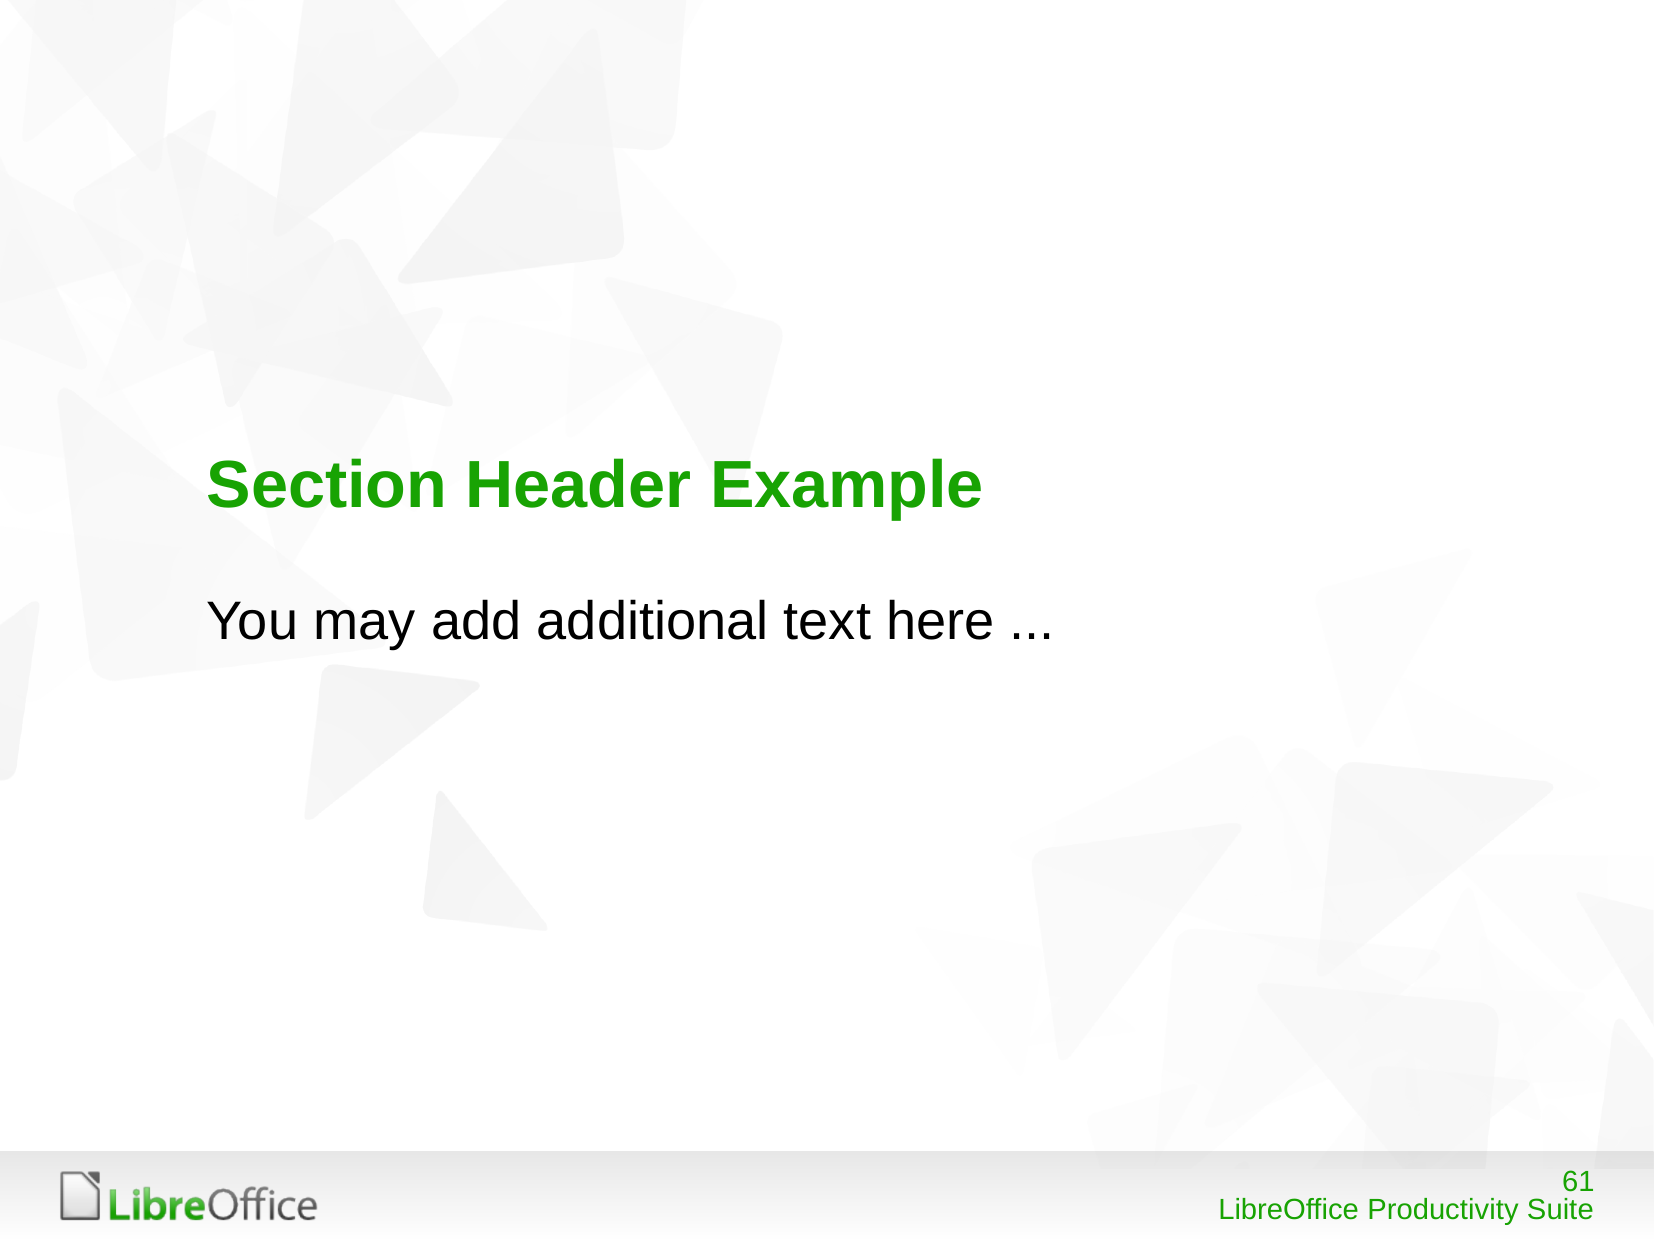

# Section Header Example
You may add additional text here ...
61
LibreOffice Productivity Suite